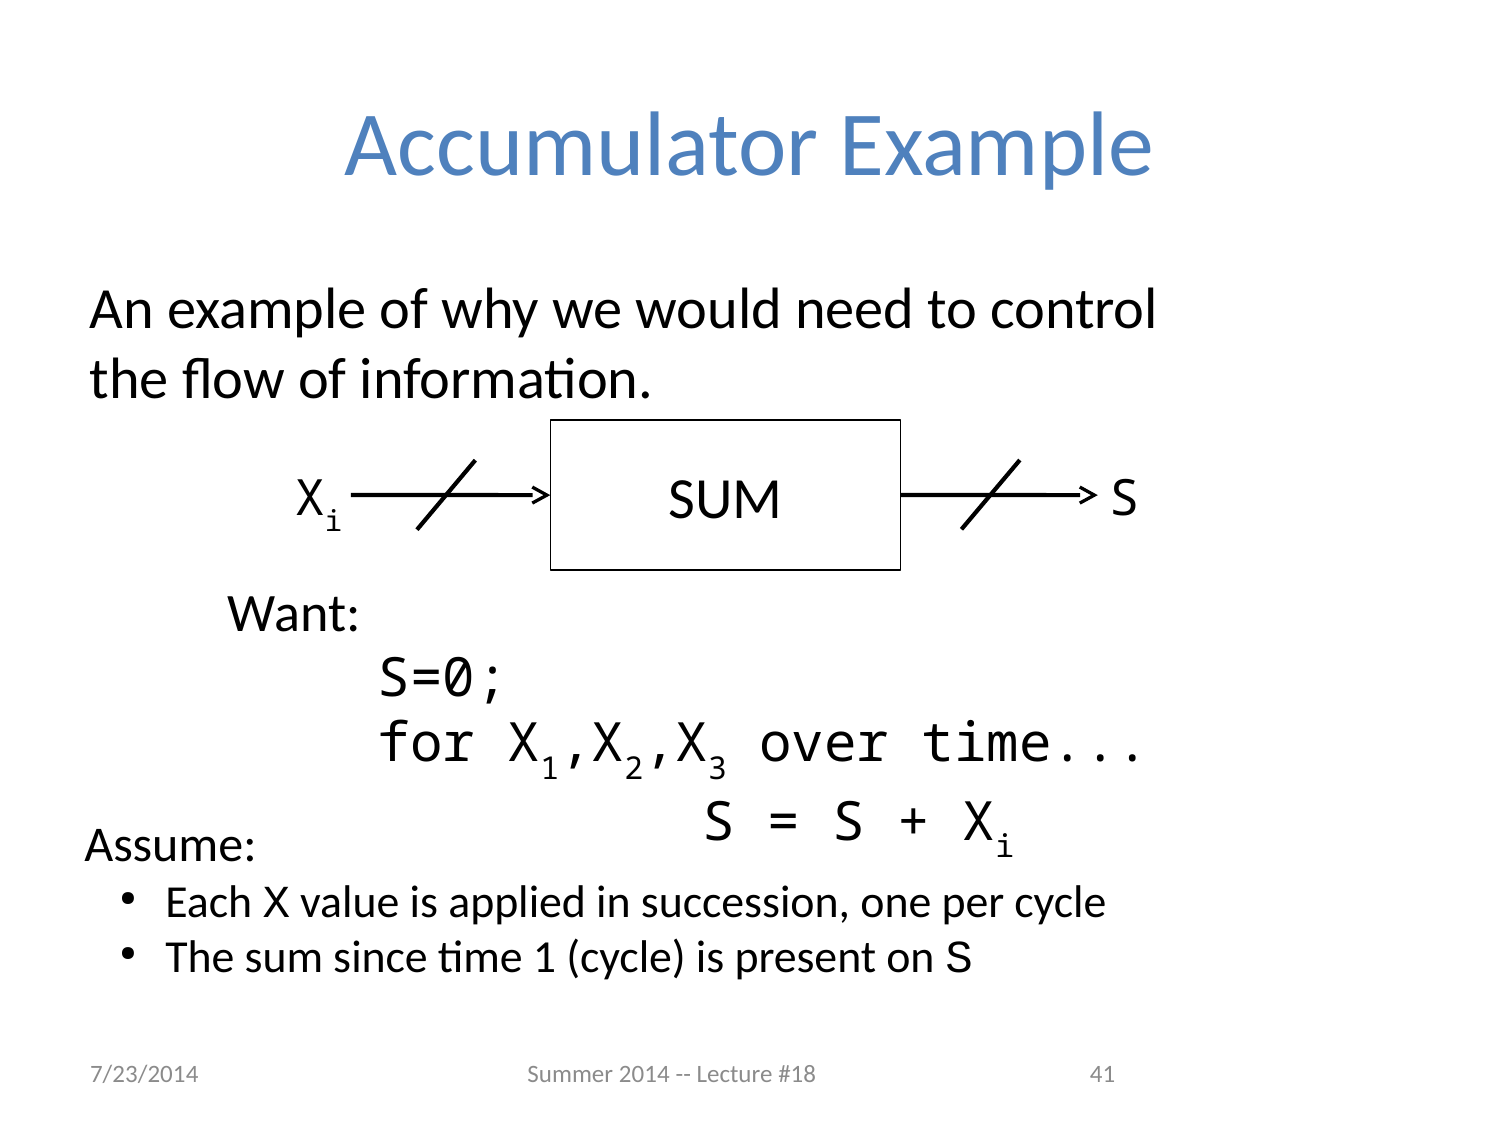

# Accumulator Example
An example of why we would need to control
the flow of information.
SUM
Xi
S
Want:
	S=0;
	for X1,X2,X3 over time...
	 S = S + Xi
Assume:
 Each X value is applied in succession, one per cycle
 The sum since time 1 (cycle) is present on S
7/23/2014
Summer 2014 -- Lecture #18